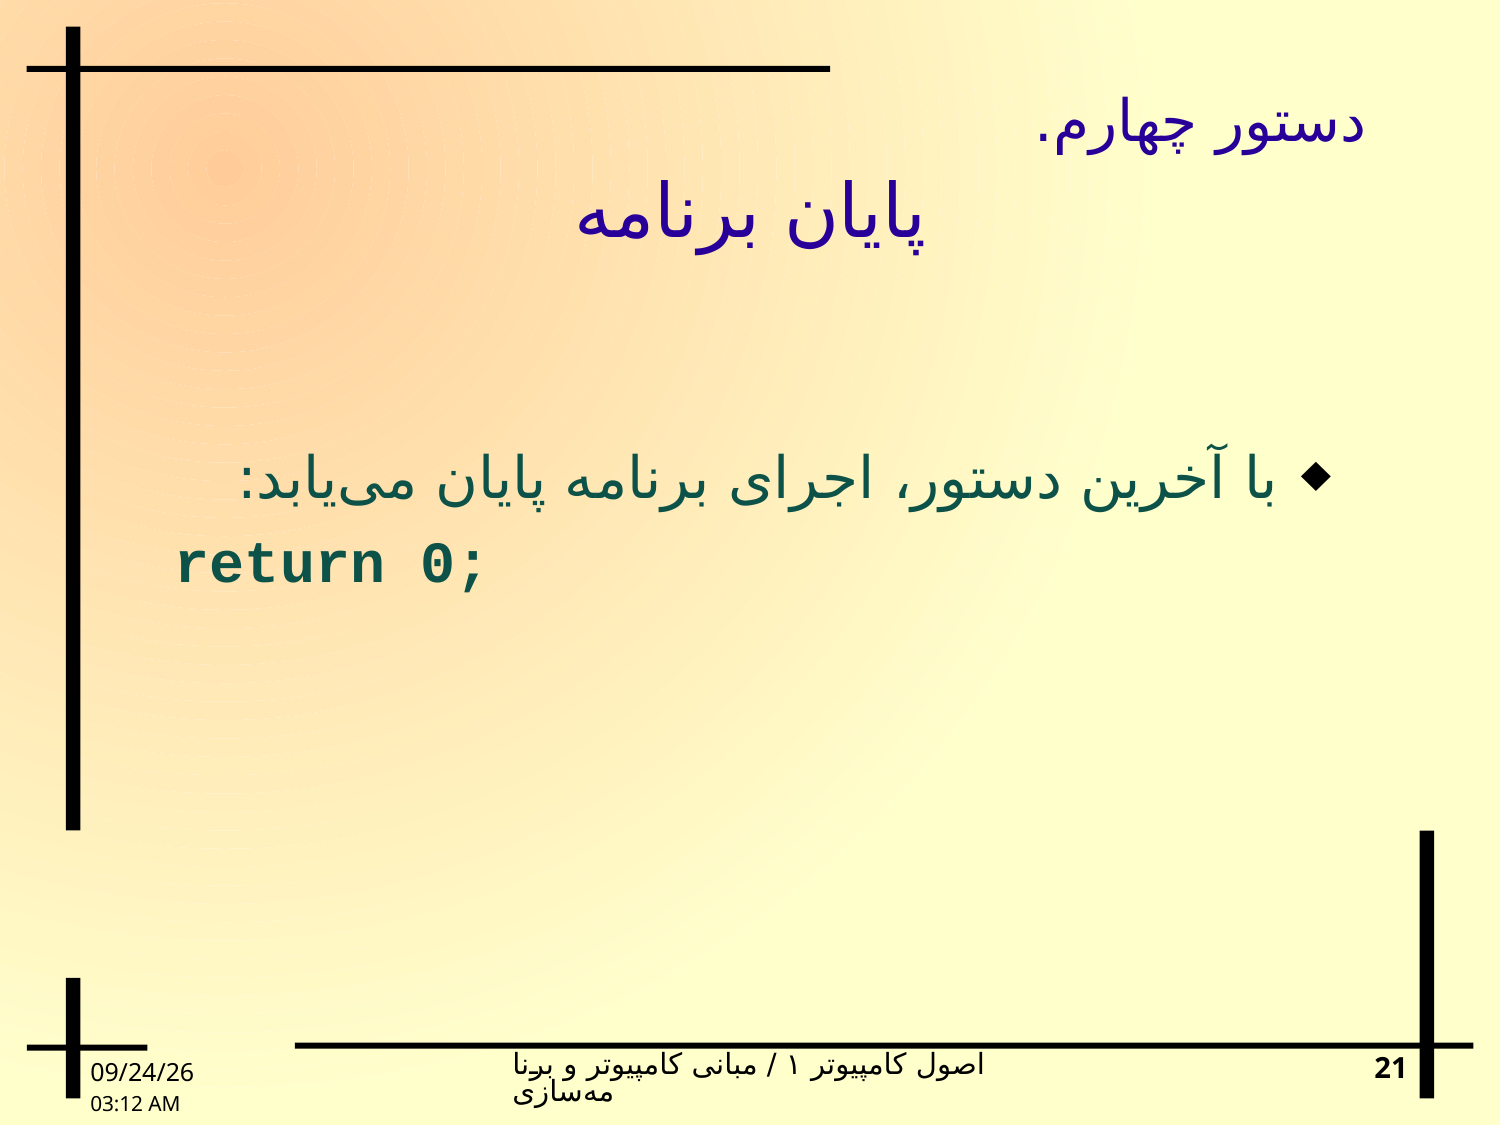

دستور چهارم.
پایان برنامه
# با آخرین دستور، اجرای برنامه پایان می‌یابد:
return 0;
اصول کامپیوتر ۱ / مبانی کامپیوتر و برنامه‌سازی
21